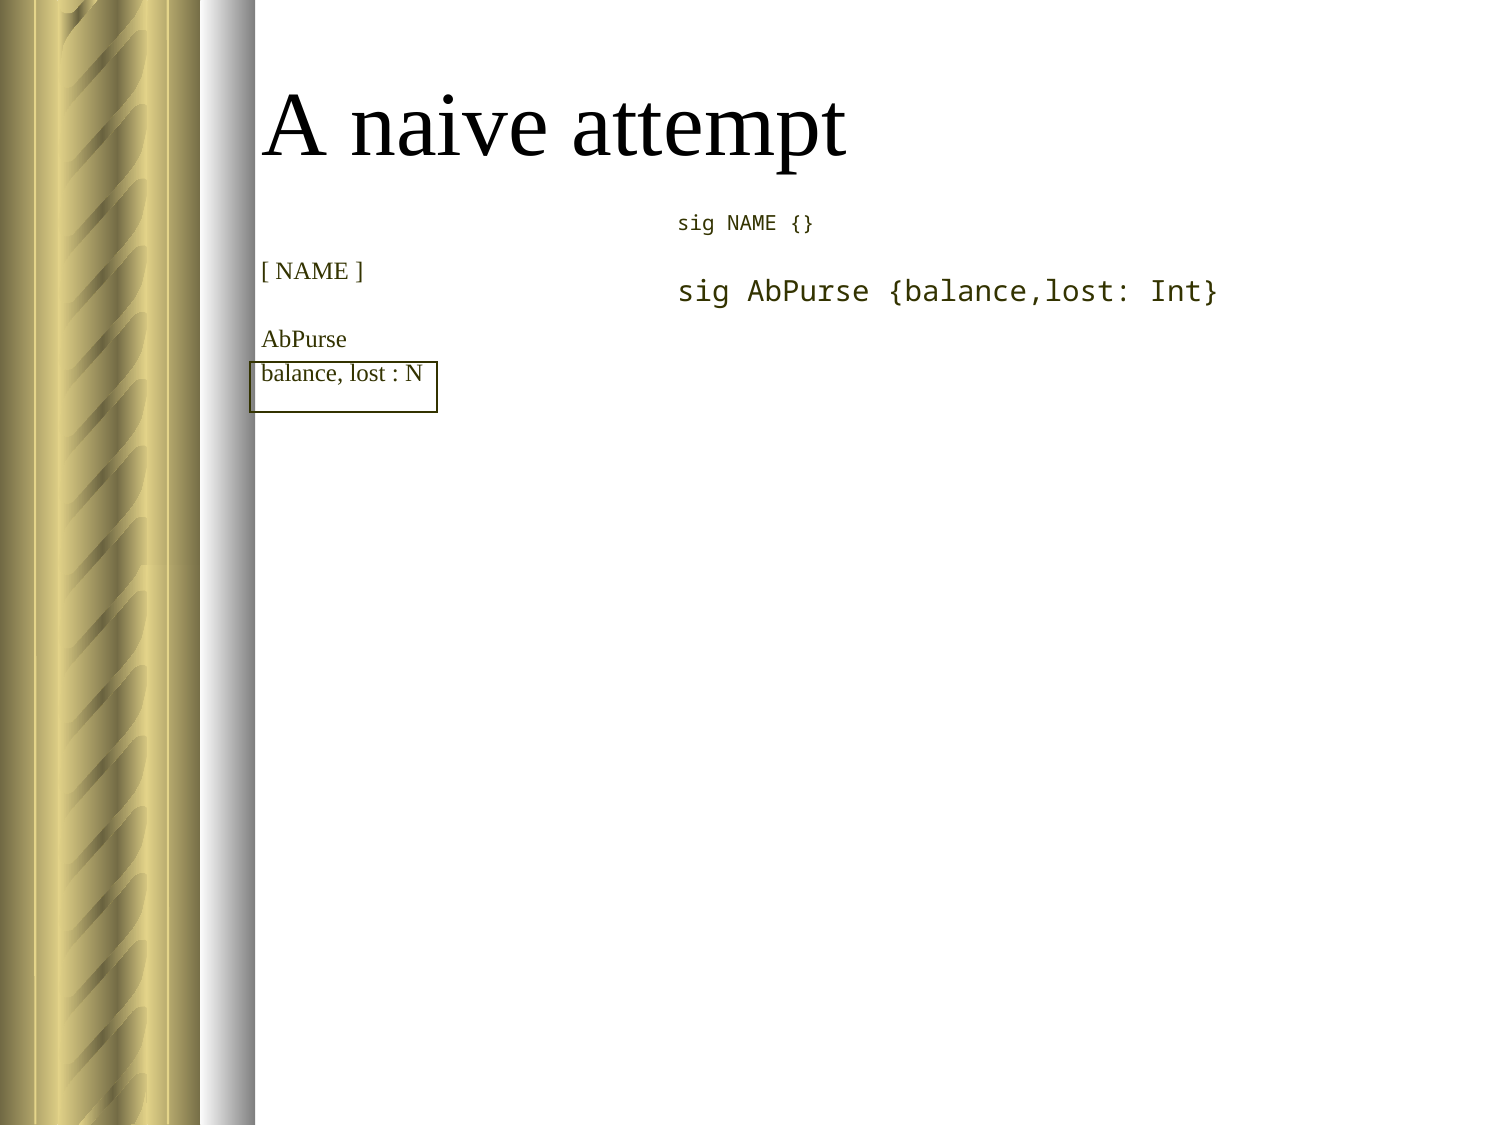

# A naive attempt
sig NAME {}
sig AbPurse {balance,lost: Int}
[ NAME ]
AbPurse
balance, lost : N